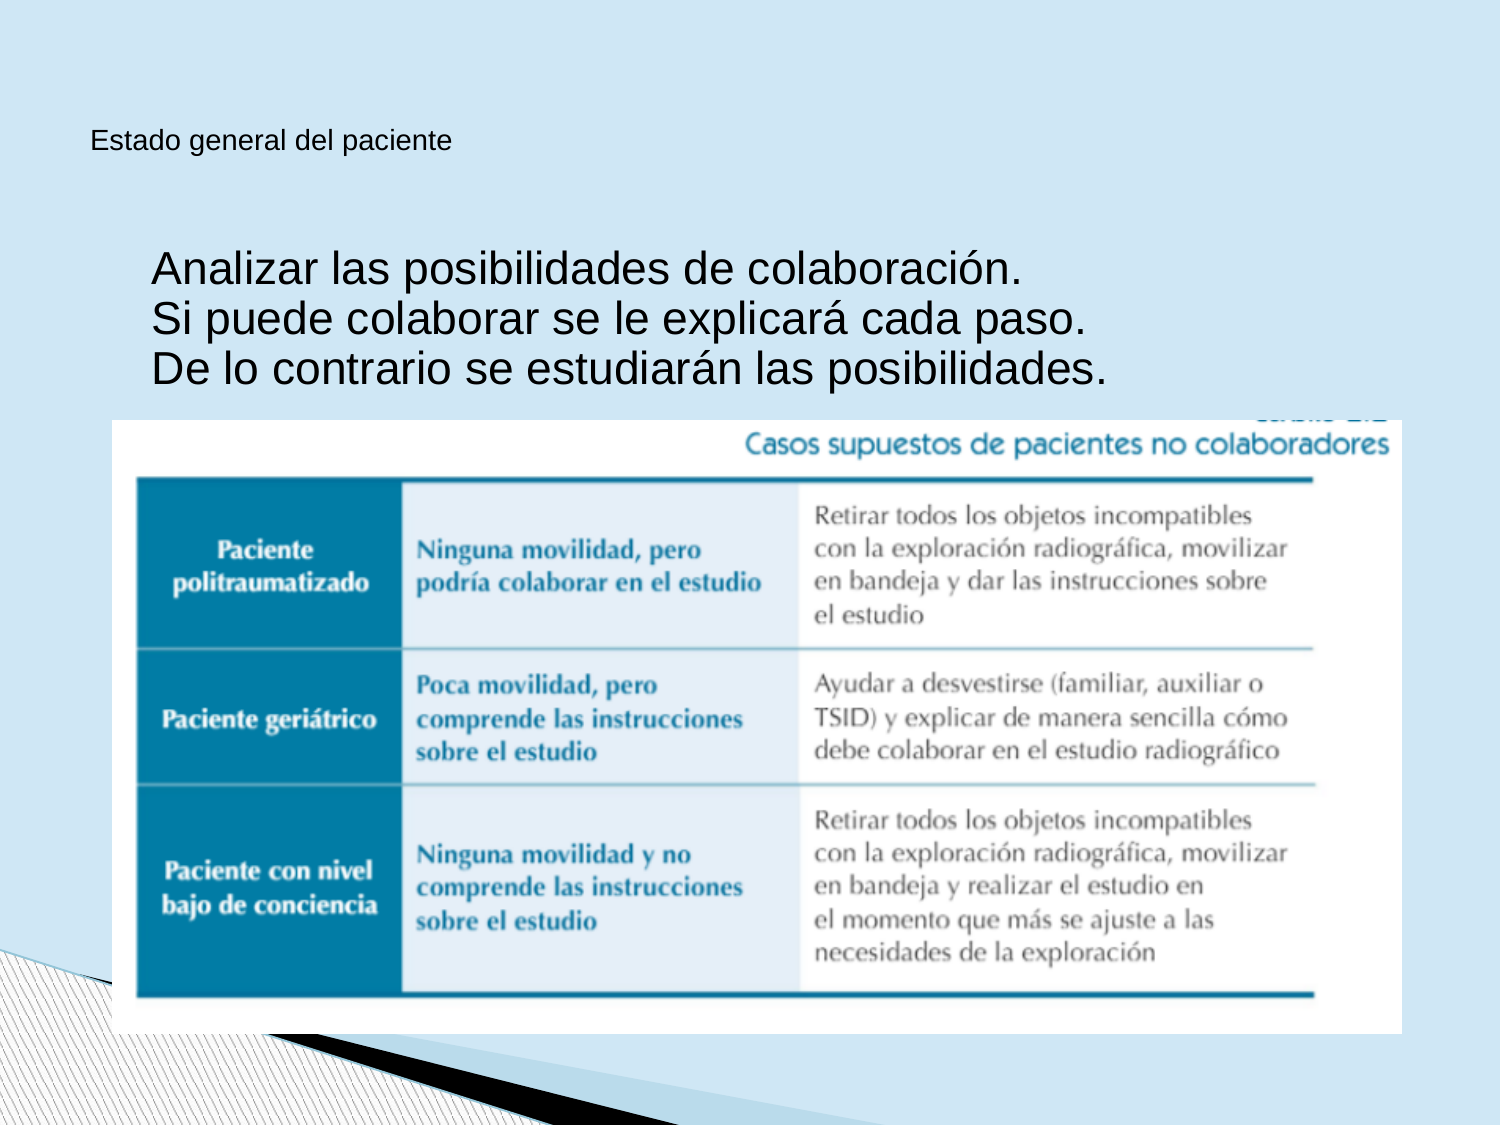

# Estado general del paciente
Analizar las posibilidades de colaboración.
Si puede colaborar se le explicará cada paso.
De lo contrario se estudiarán las posibilidades.